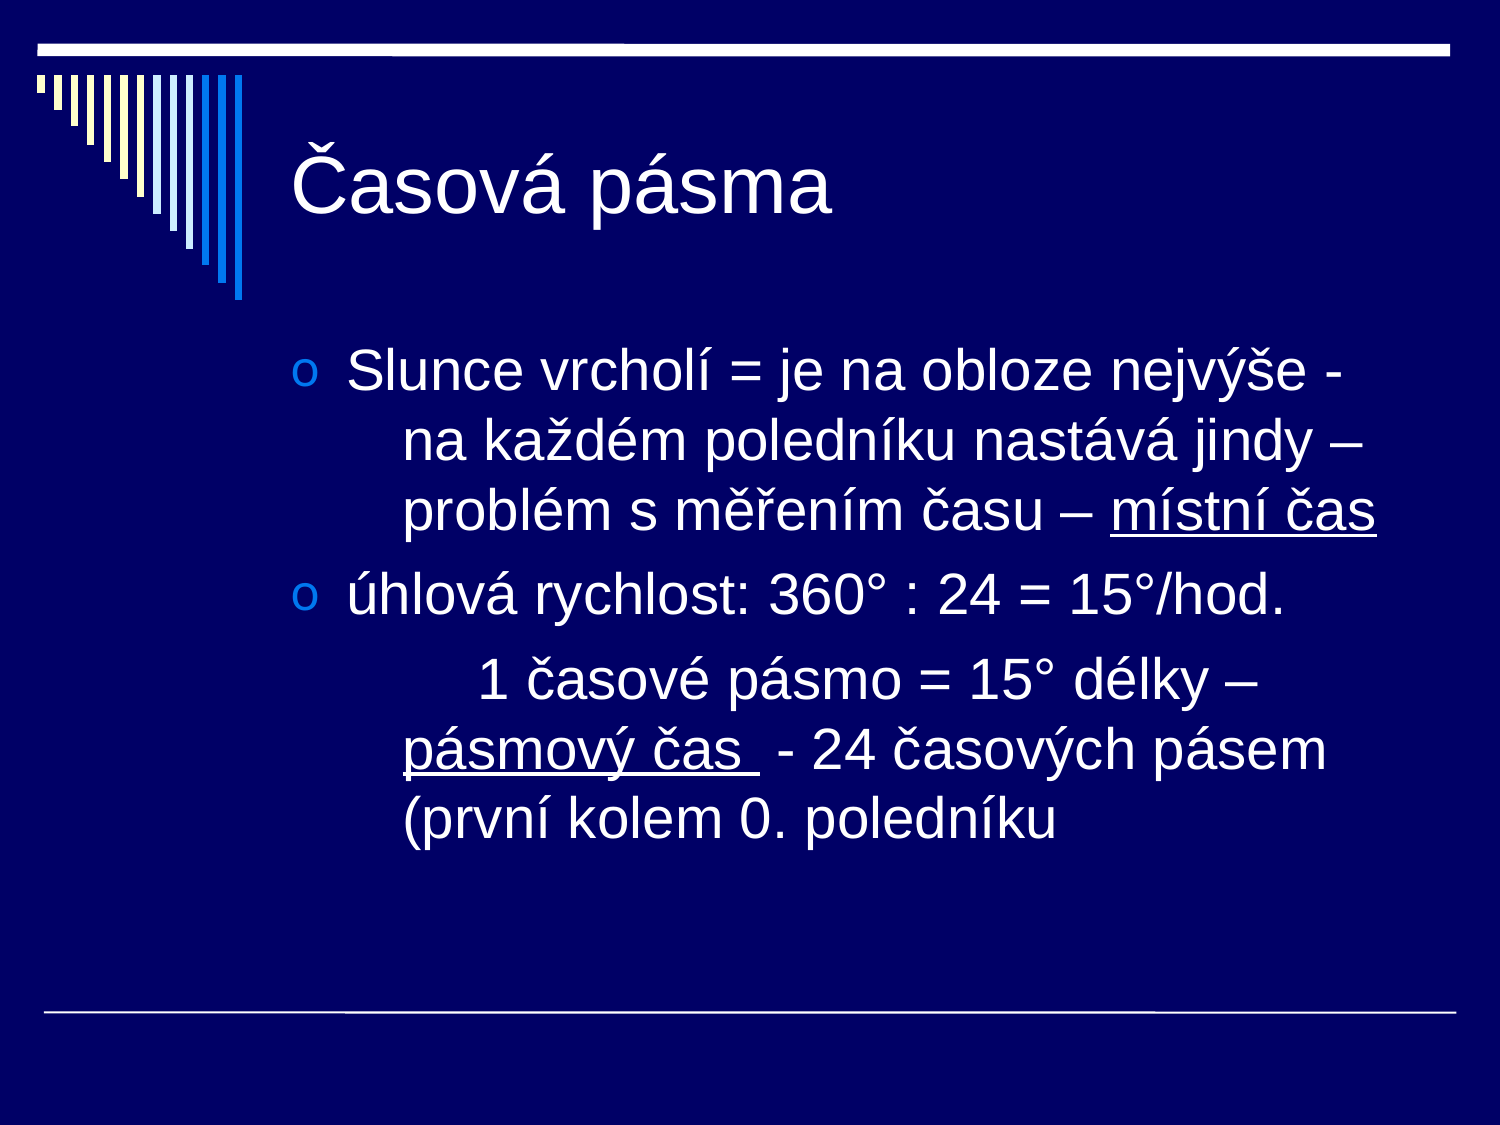

# Časová pásma
Slunce vrcholí = je na obloze nejvýše - na každém poledníku nastává jindy – problém s měřením času – místní čas
úhlová rychlost: 360° : 24 = 15°/hod.
	1 časové pásmo = 15° délky – pásmový čas - 24 časových pásem (první kolem 0. poledníku